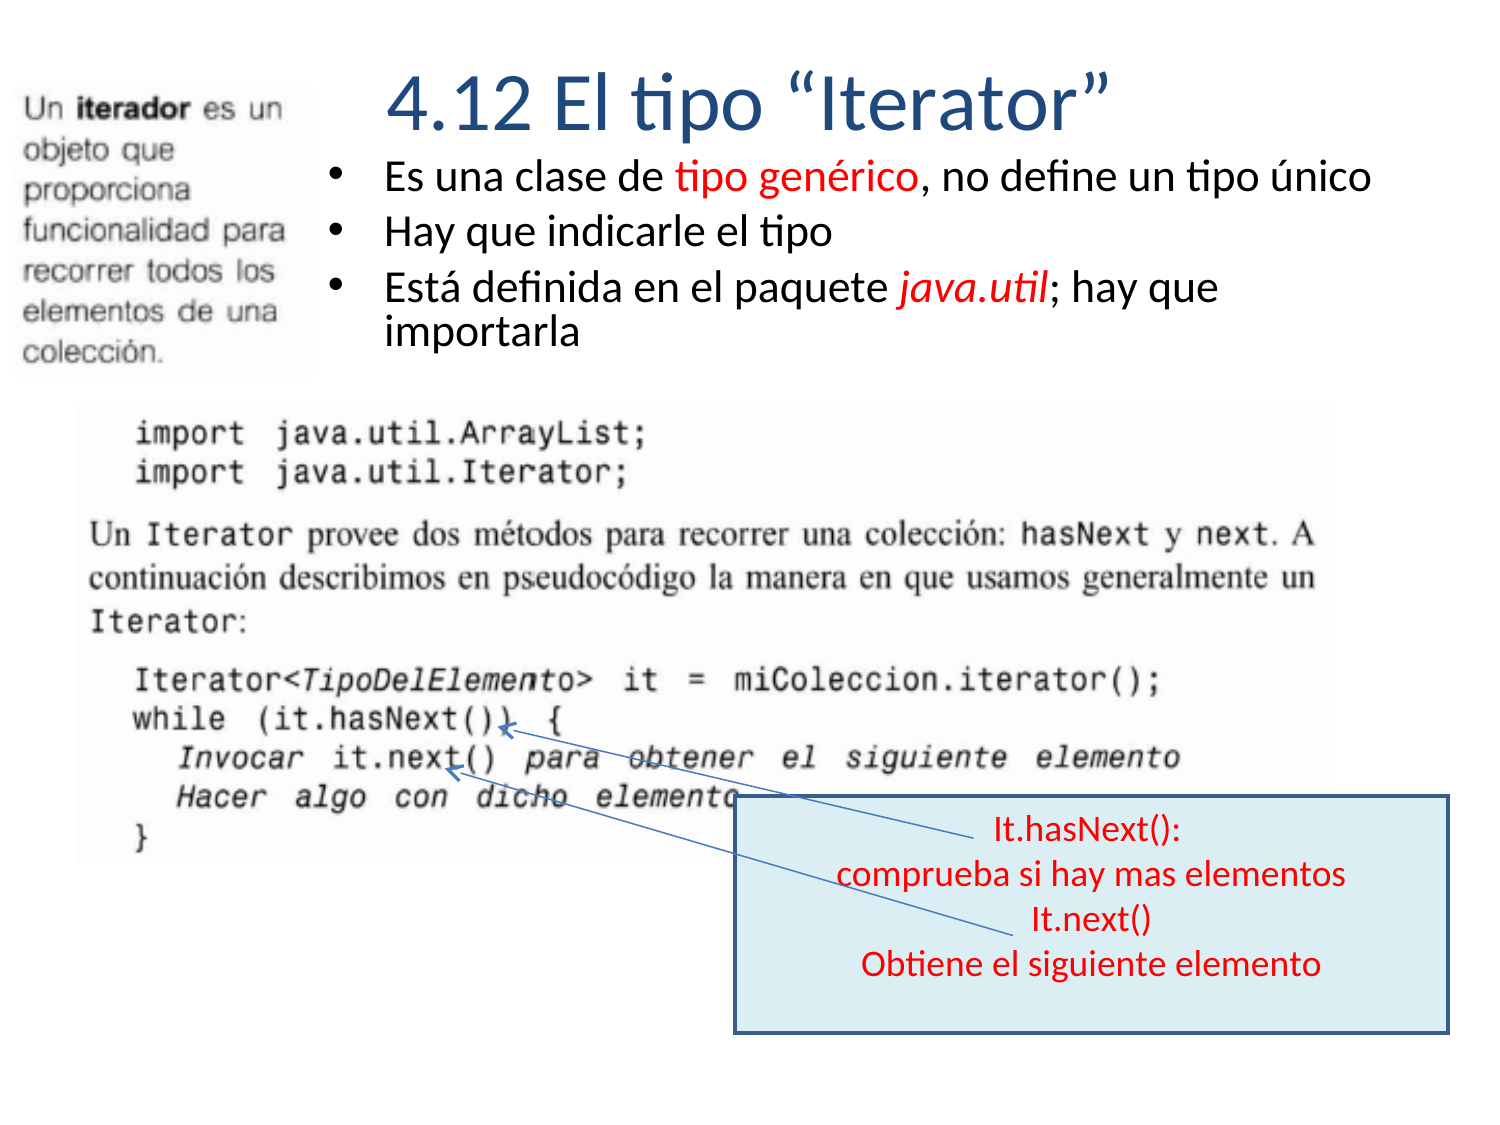

# 4.12 El tipo “Iterator”
Es una clase de tipo genérico, no define un tipo único
Hay que indicarle el tipo
Está definida en el paquete java.util; hay que importarla
It.hasNext():
comprueba si hay mas elementos
It.next()
Obtiene el siguiente elemento